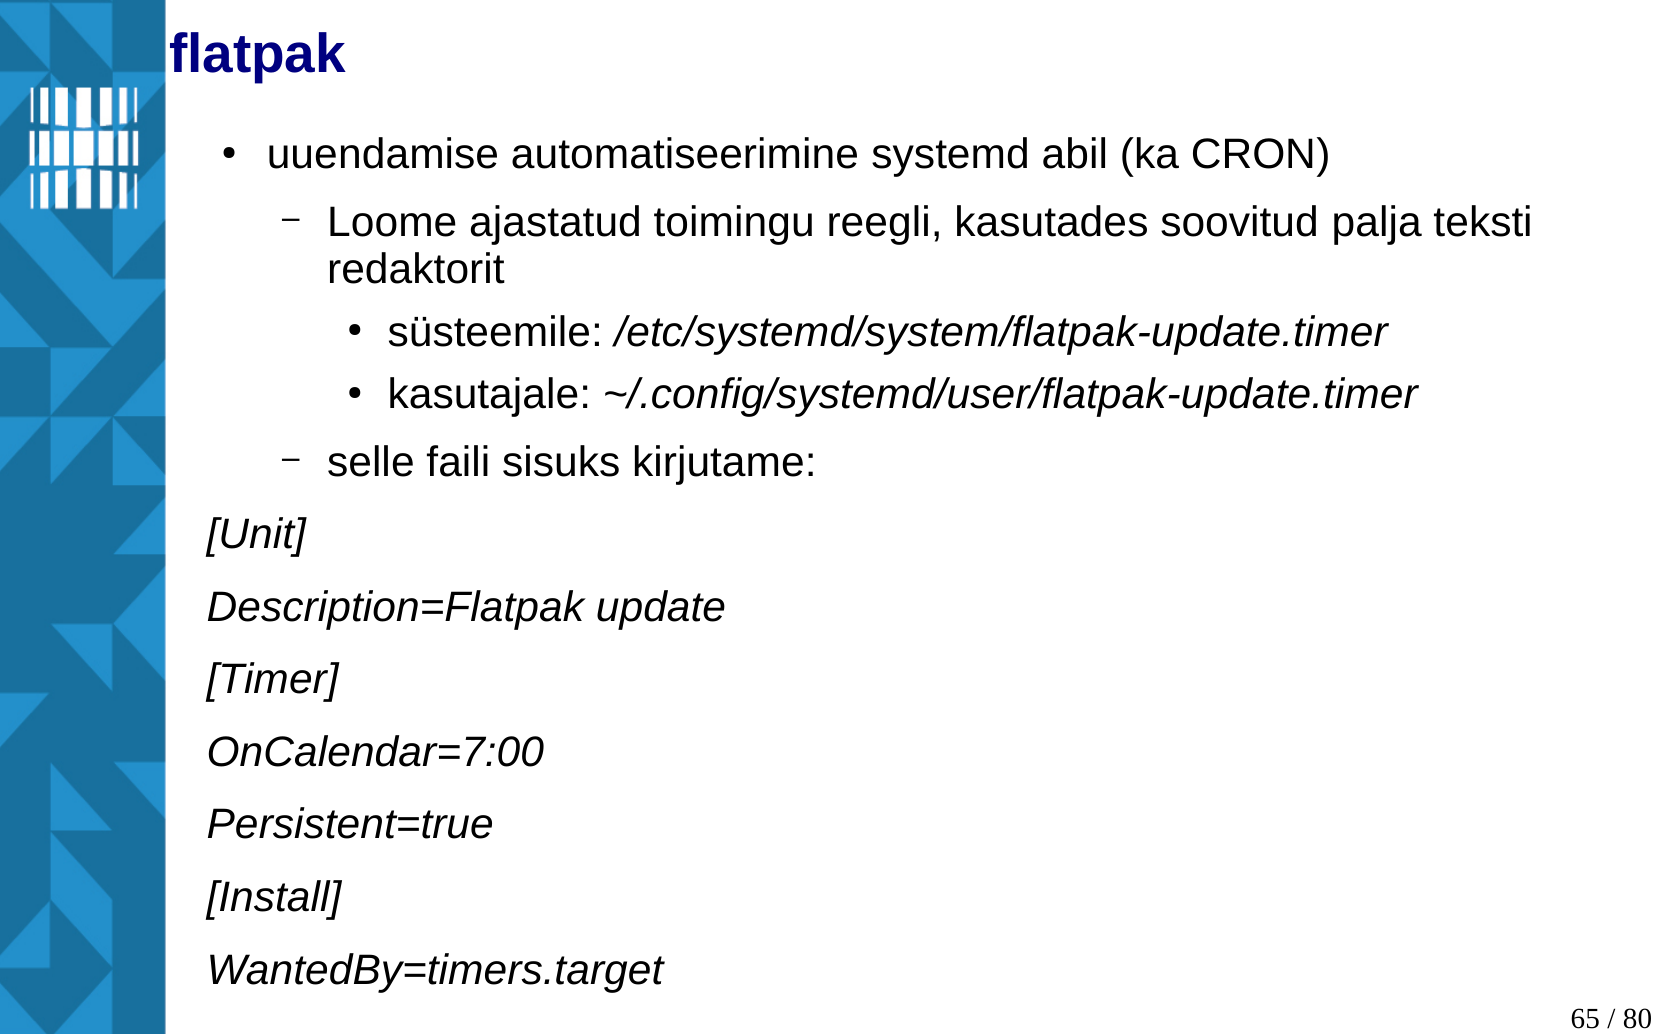

# flatpak
uuendamise automatiseerimine systemd abil (ka CRON)
Loome ajastatud toimingu reegli, kasutades soovitud palja teksti redaktorit
süsteemile: /etc/systemd/system/flatpak-update.timer
kasutajale: ~/.config/systemd/user/flatpak-update.timer
selle faili sisuks kirjutame:
[Unit]
Description=Flatpak update
[Timer]
OnCalendar=7:00
Persistent=true
[Install]
WantedBy=timers.target
65